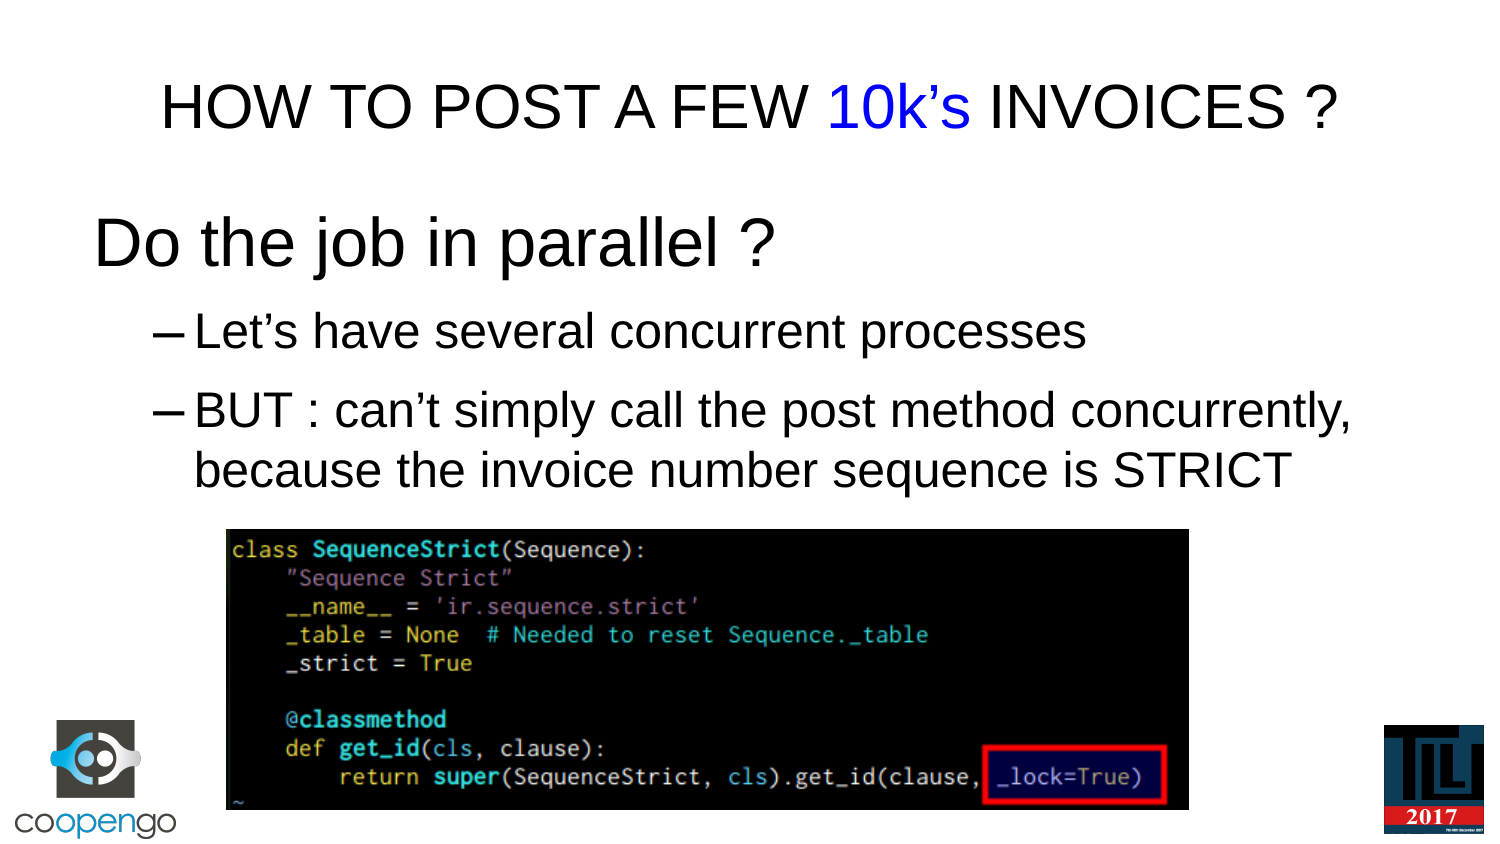

HOW TO POST A FEW 10k’s INVOICES ?
 Do the job in parallel ?
Let’s have several concurrent processes
BUT : can’t simply call the post method concurrently, because the invoice number sequence is STRICT